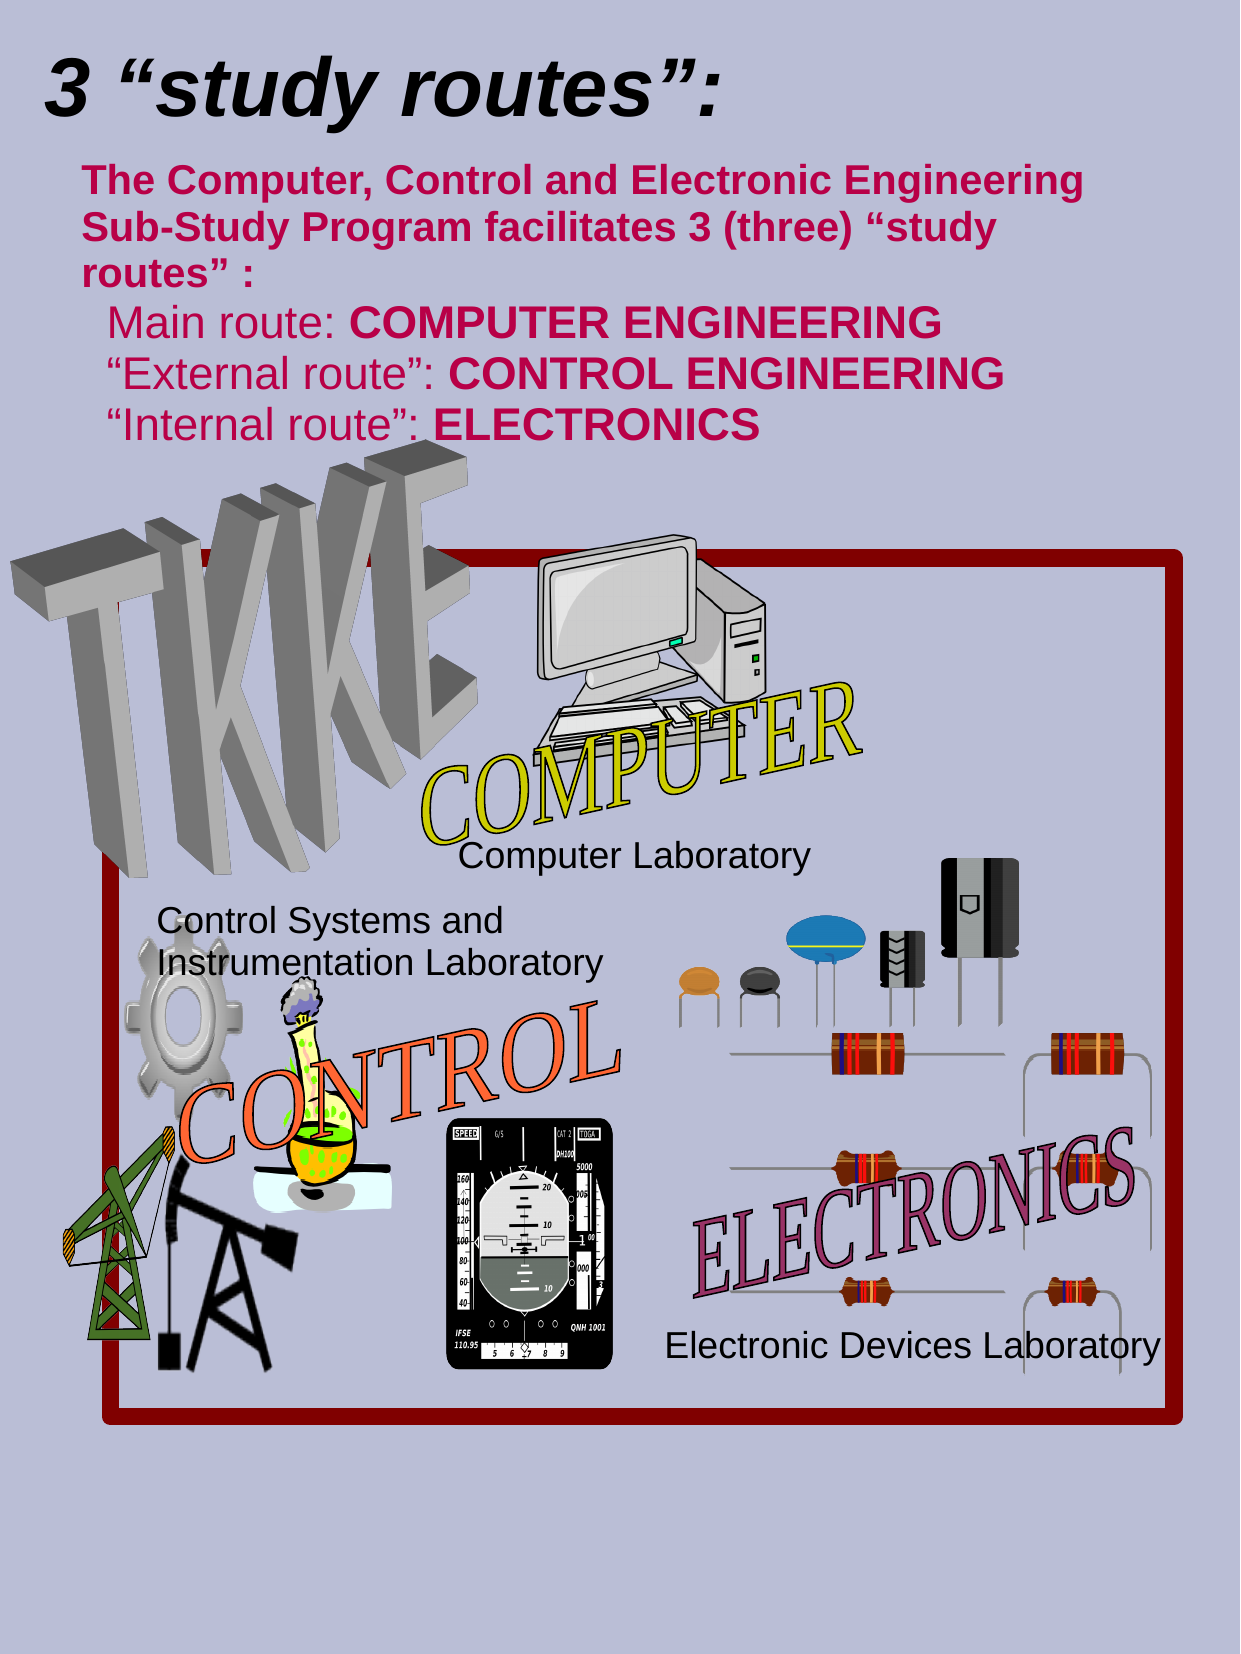

3 “study routes”:
The Computer, Control and Electronic Engineering Sub-Study Program facilitates 3 (three) “study routes” :
 Main route: COMPUTER ENGINEERING
 “External route”: CONTROL ENGINEERING
 “Internal route”: ELECTRONICS
TKKE
COMPUTER
Computer Laboratory
Control Systems and Instrumentation Laboratory
CONTROL
ELECTRONICS
Electronic Devices Laboratory